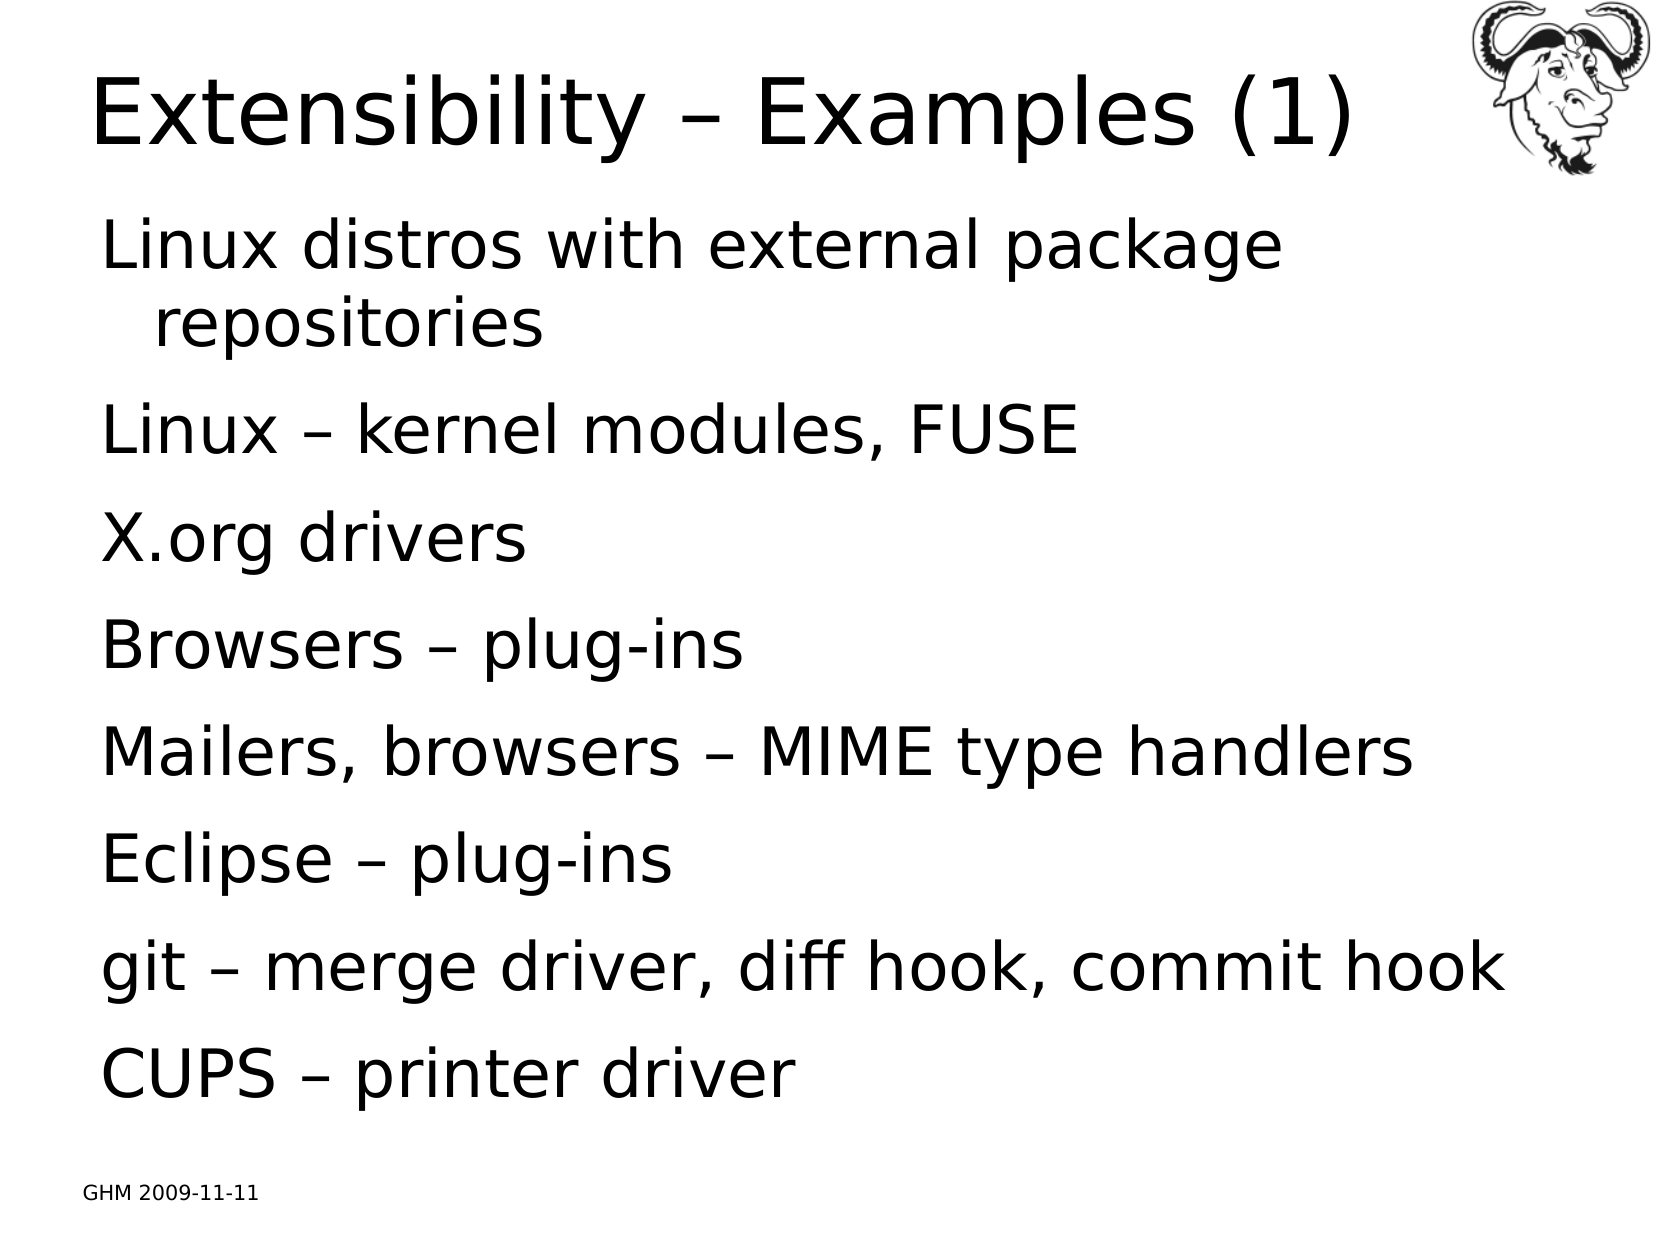

# Extensibility – Examples (1)
Linux distros with external package repositories
Linux – kernel modules, FUSE
X.org drivers
Browsers – plug-ins
Mailers, browsers – MIME type handlers
Eclipse – plug-ins
git – merge driver, diff hook, commit hook
CUPS – printer driver